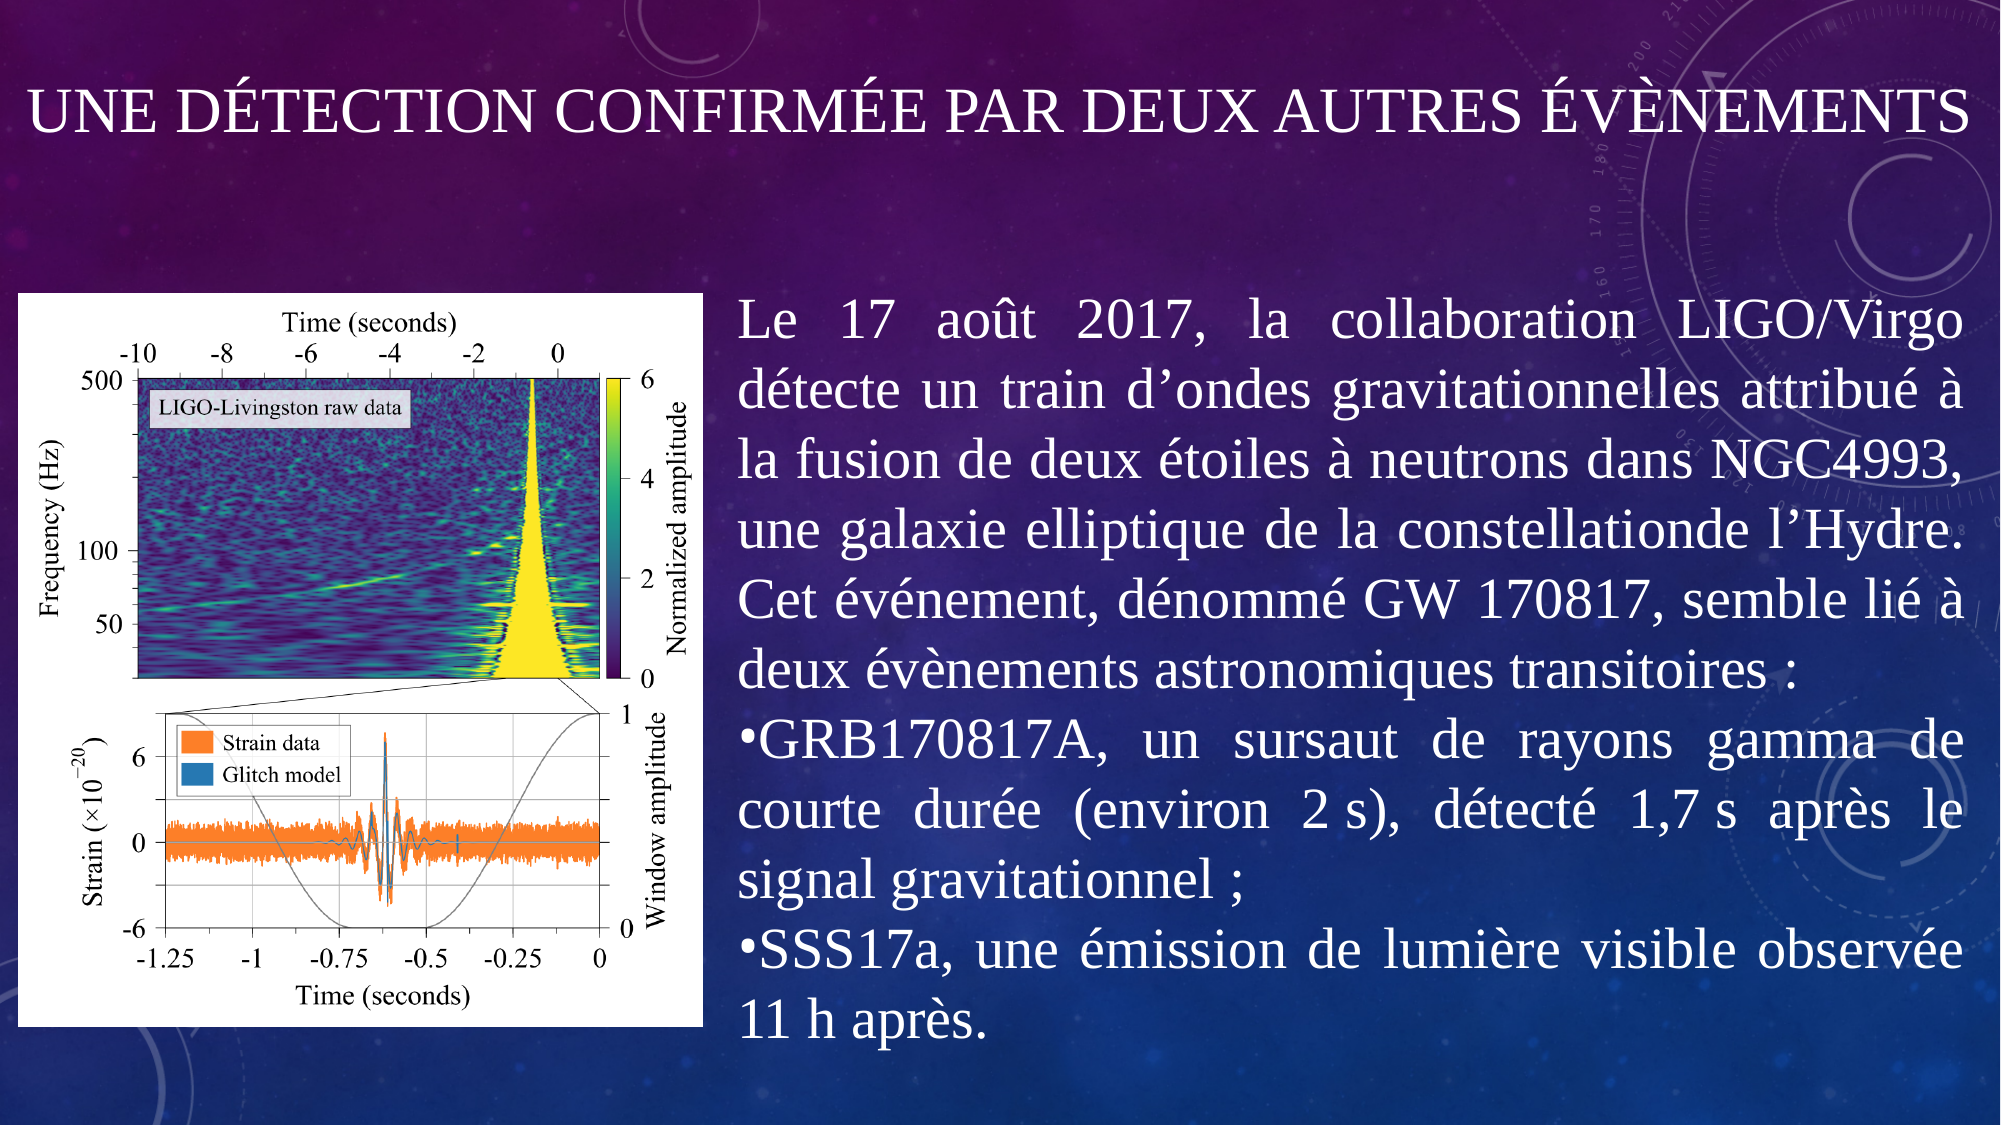

# Une détection confirmée par deux autres évènements
Le 17 août 2017, la collaboration LIGO/Virgo détecte un train d’ondes gravitationnelles attribué à la fusion de deux étoiles à neutrons dans NGC4993, une galaxie elliptique de la constellationde l’Hydre. Cet événement, dénommé GW 170817, semble lié à deux évènements astronomiques transitoires :
GRB170817A, un sursaut de rayons gamma de courte durée (environ 2 s), détecté 1,7 s après le signal gravitationnel ;
SSS17a, une émission de lumière visible observée 11 h après.